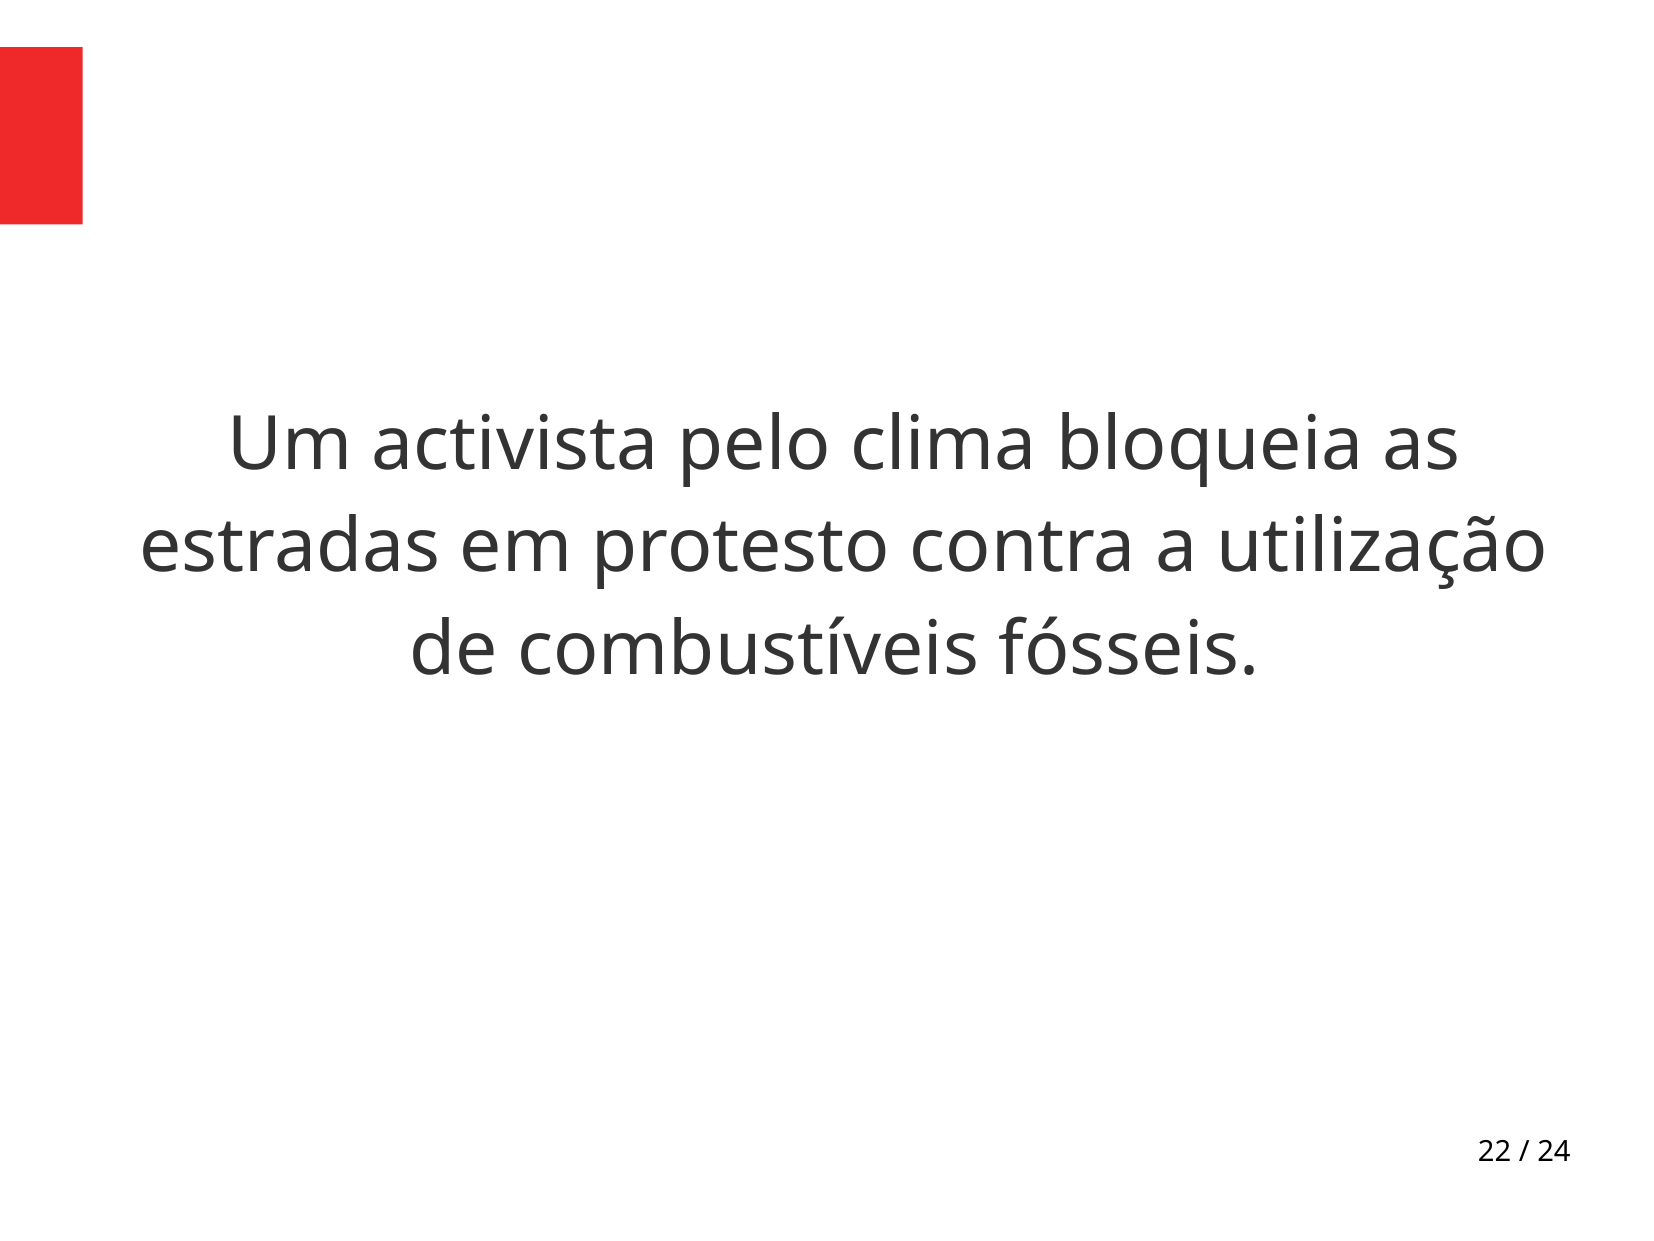

# Um activista pelo clima bloqueia as estradas em protesto contra a utilização de combustíveis fósseis.
22